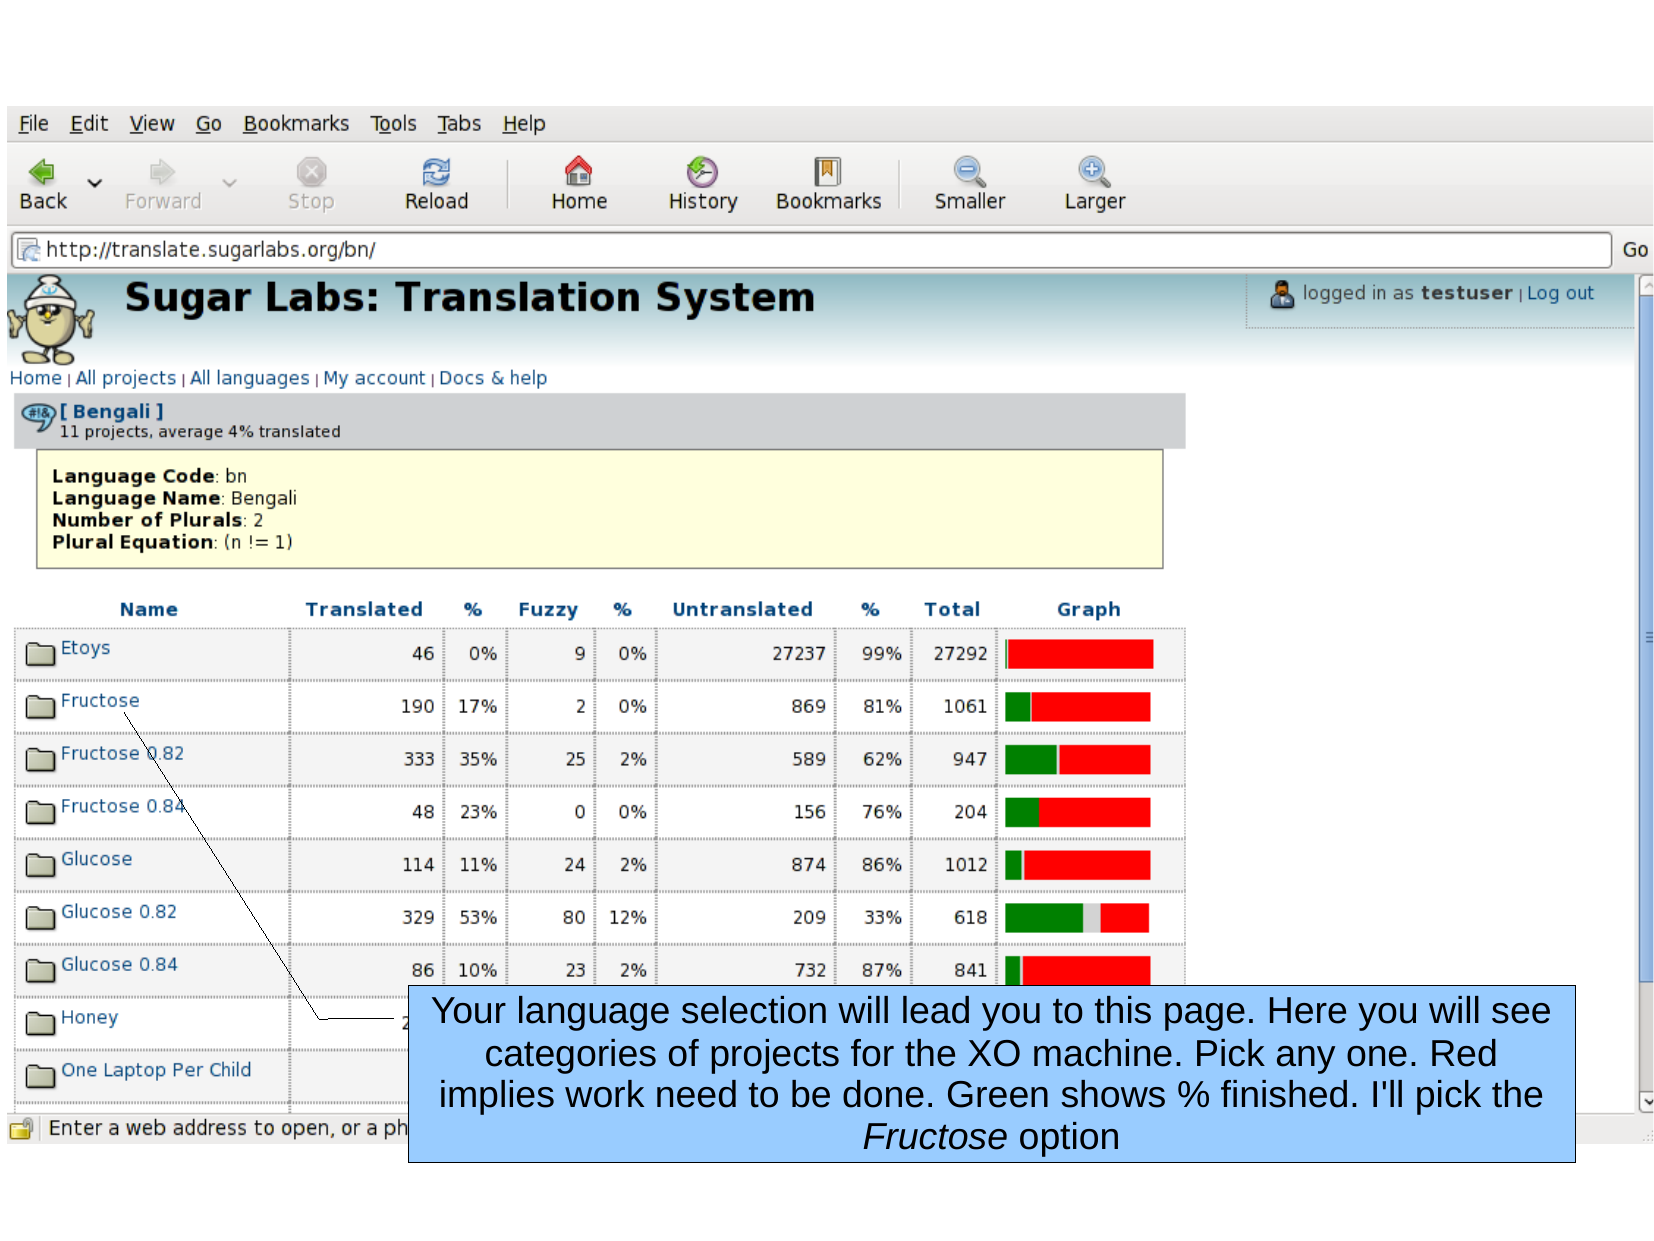

Your language selection will lead you to this page. Here you will see categories of projects for the XO machine. Pick any one. Red implies work need to be done. Green shows % finished. I'll pick the Fructose option